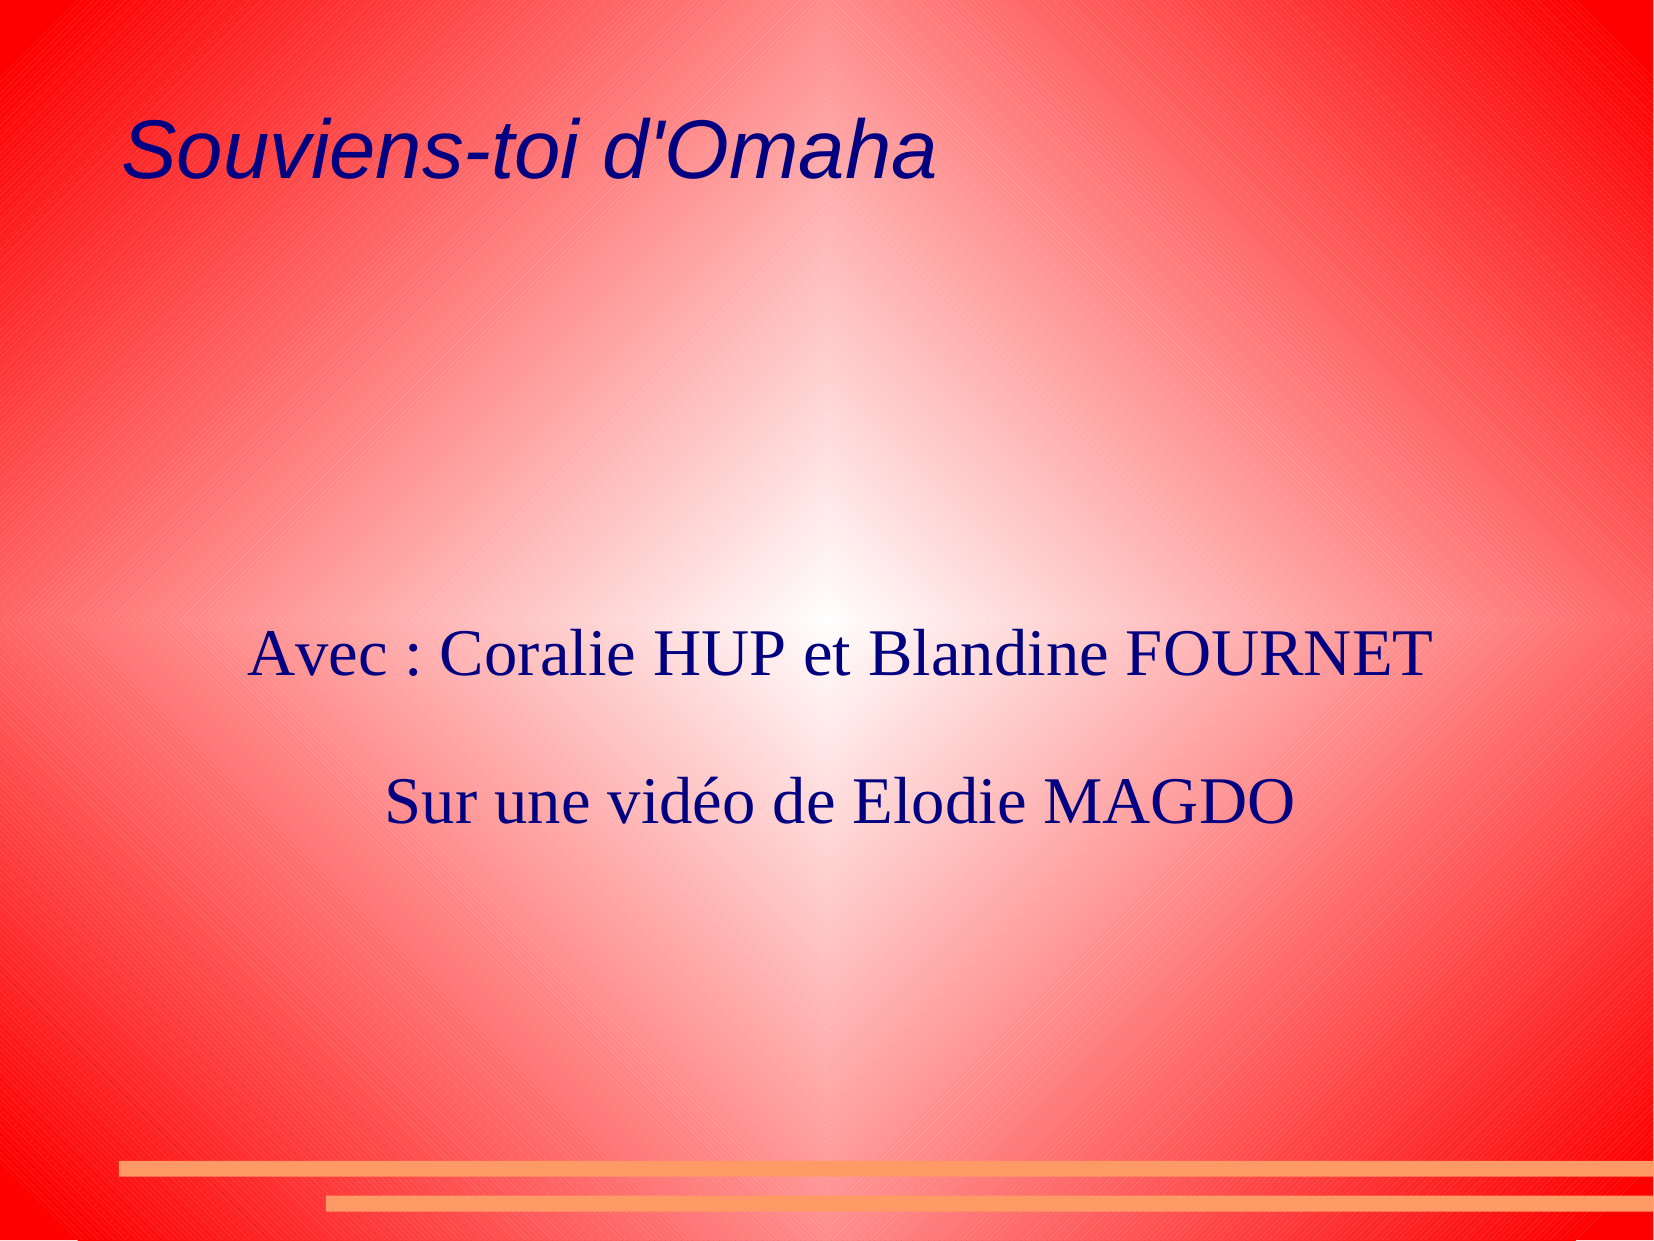

# Souviens-toi d'Omaha
Avec : Coralie HUP et Blandine FOURNET
Sur une vidéo de Elodie MAGDO